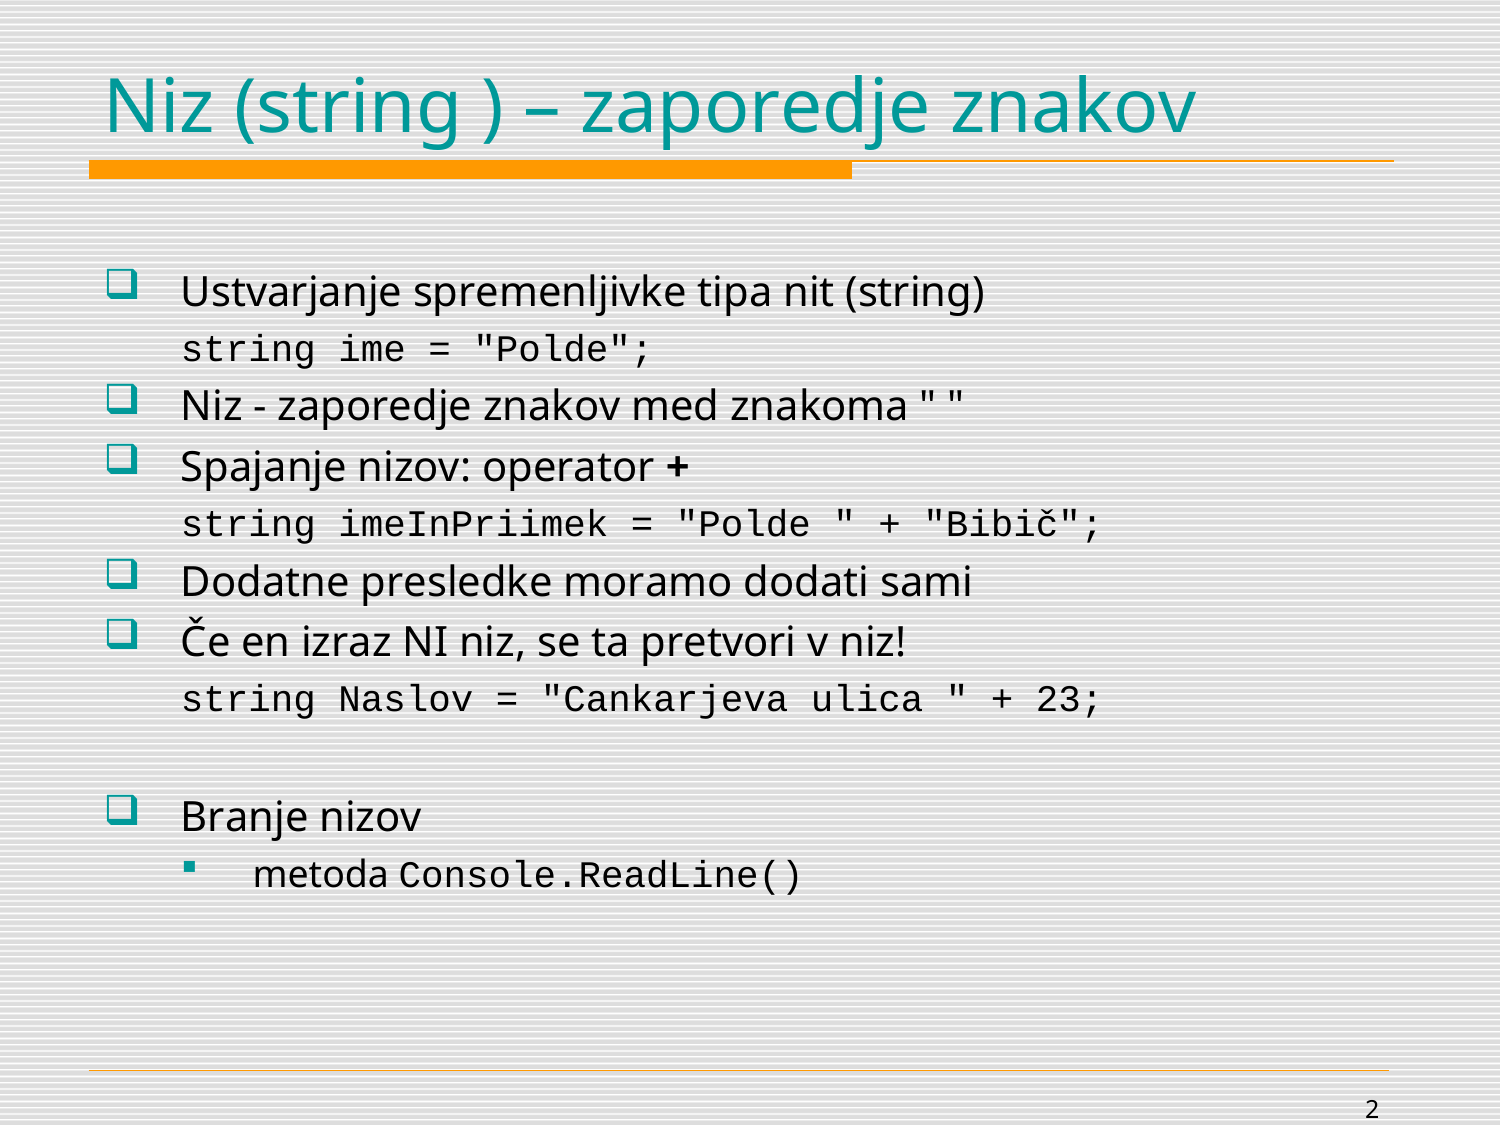

# Niz (string ) – zaporedje znakov
Ustvarjanje spremenljivke tipa nit (string)
string ime = "Polde";
Niz - zaporedje znakov med znakoma " "
Spajanje nizov: operator +
string imeInPriimek = "Polde " + "Bibič";
Dodatne presledke moramo dodati sami
Če en izraz NI niz, se ta pretvori v niz!
string Naslov = "Cankarjeva ulica " + 23;
Branje nizov
metoda Console.ReadLine()